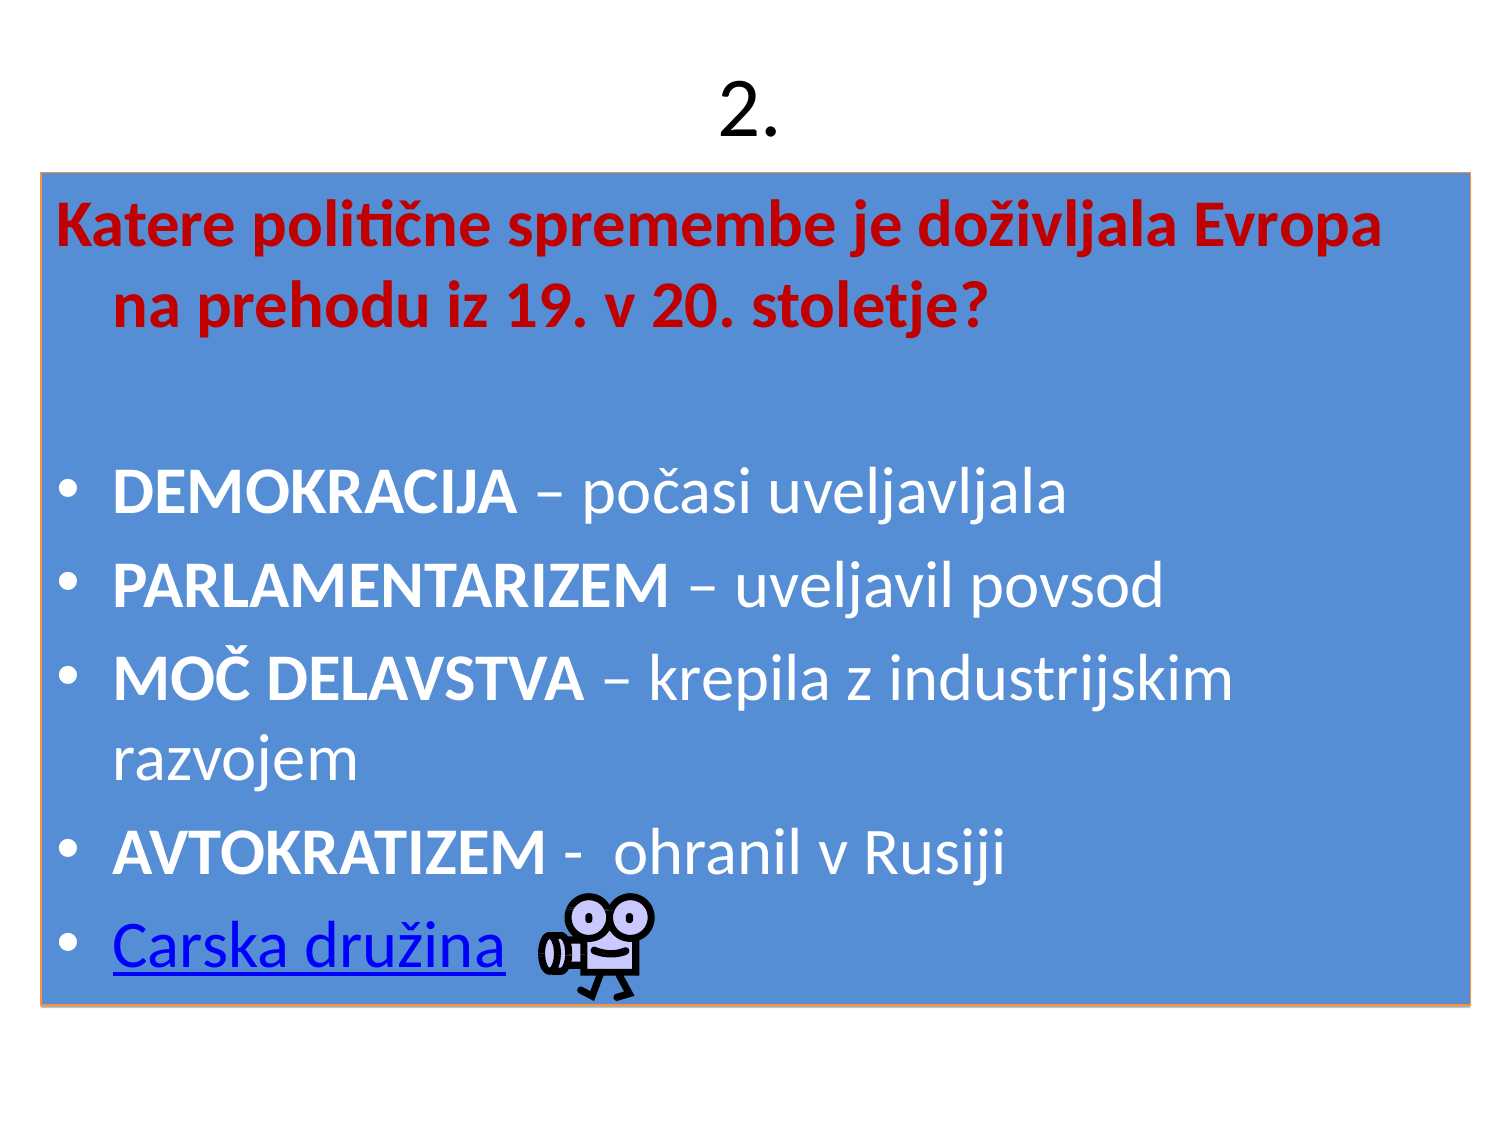

# 2.
Katere politične spremembe je doživljala Evropa na prehodu iz 19. v 20. stoletje?
DEMOKRACIJA – počasi uveljavljala
PARLAMENTARIZEM – uveljavil povsod
MOČ DELAVSTVA – krepila z industrijskim razvojem
AVTOKRATIZEM - ohranil v Rusiji
Carska družina